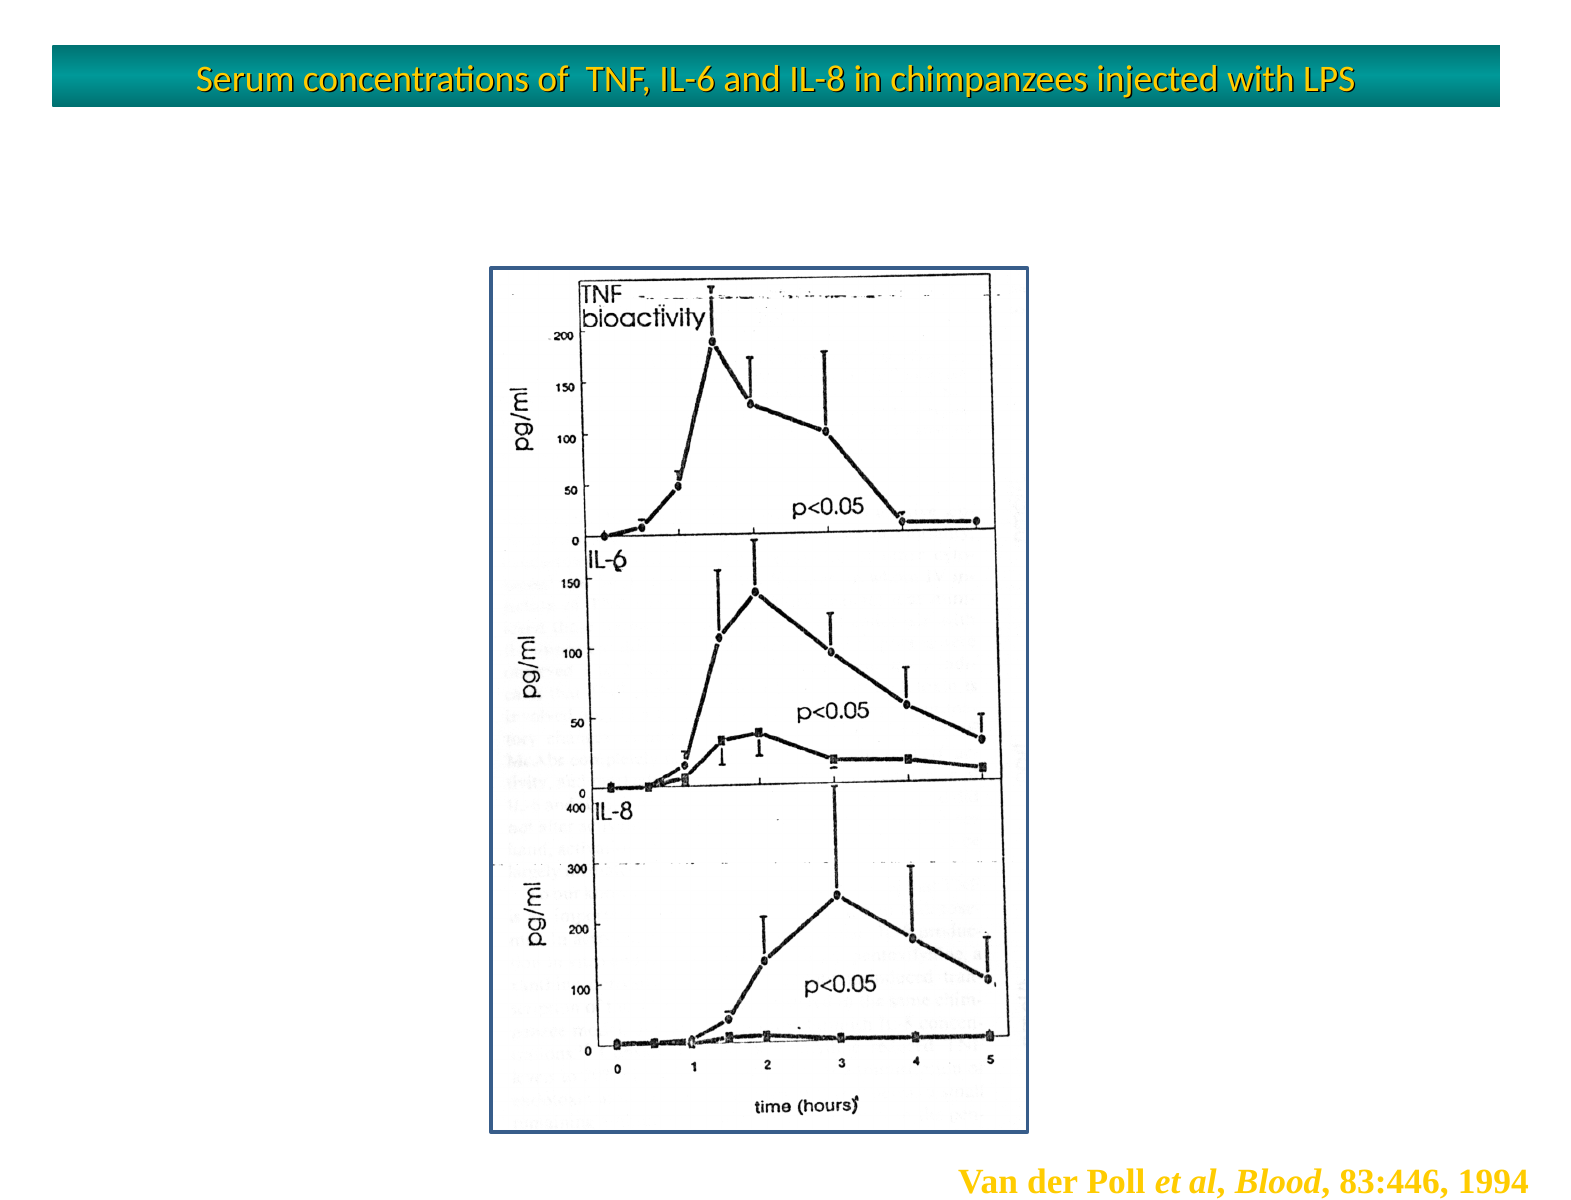

Serum concentrations of TNF, IL-6 and IL-8 in chimpanzees injected with LPS
Van der Poll et al, Blood, 83:446, 1994